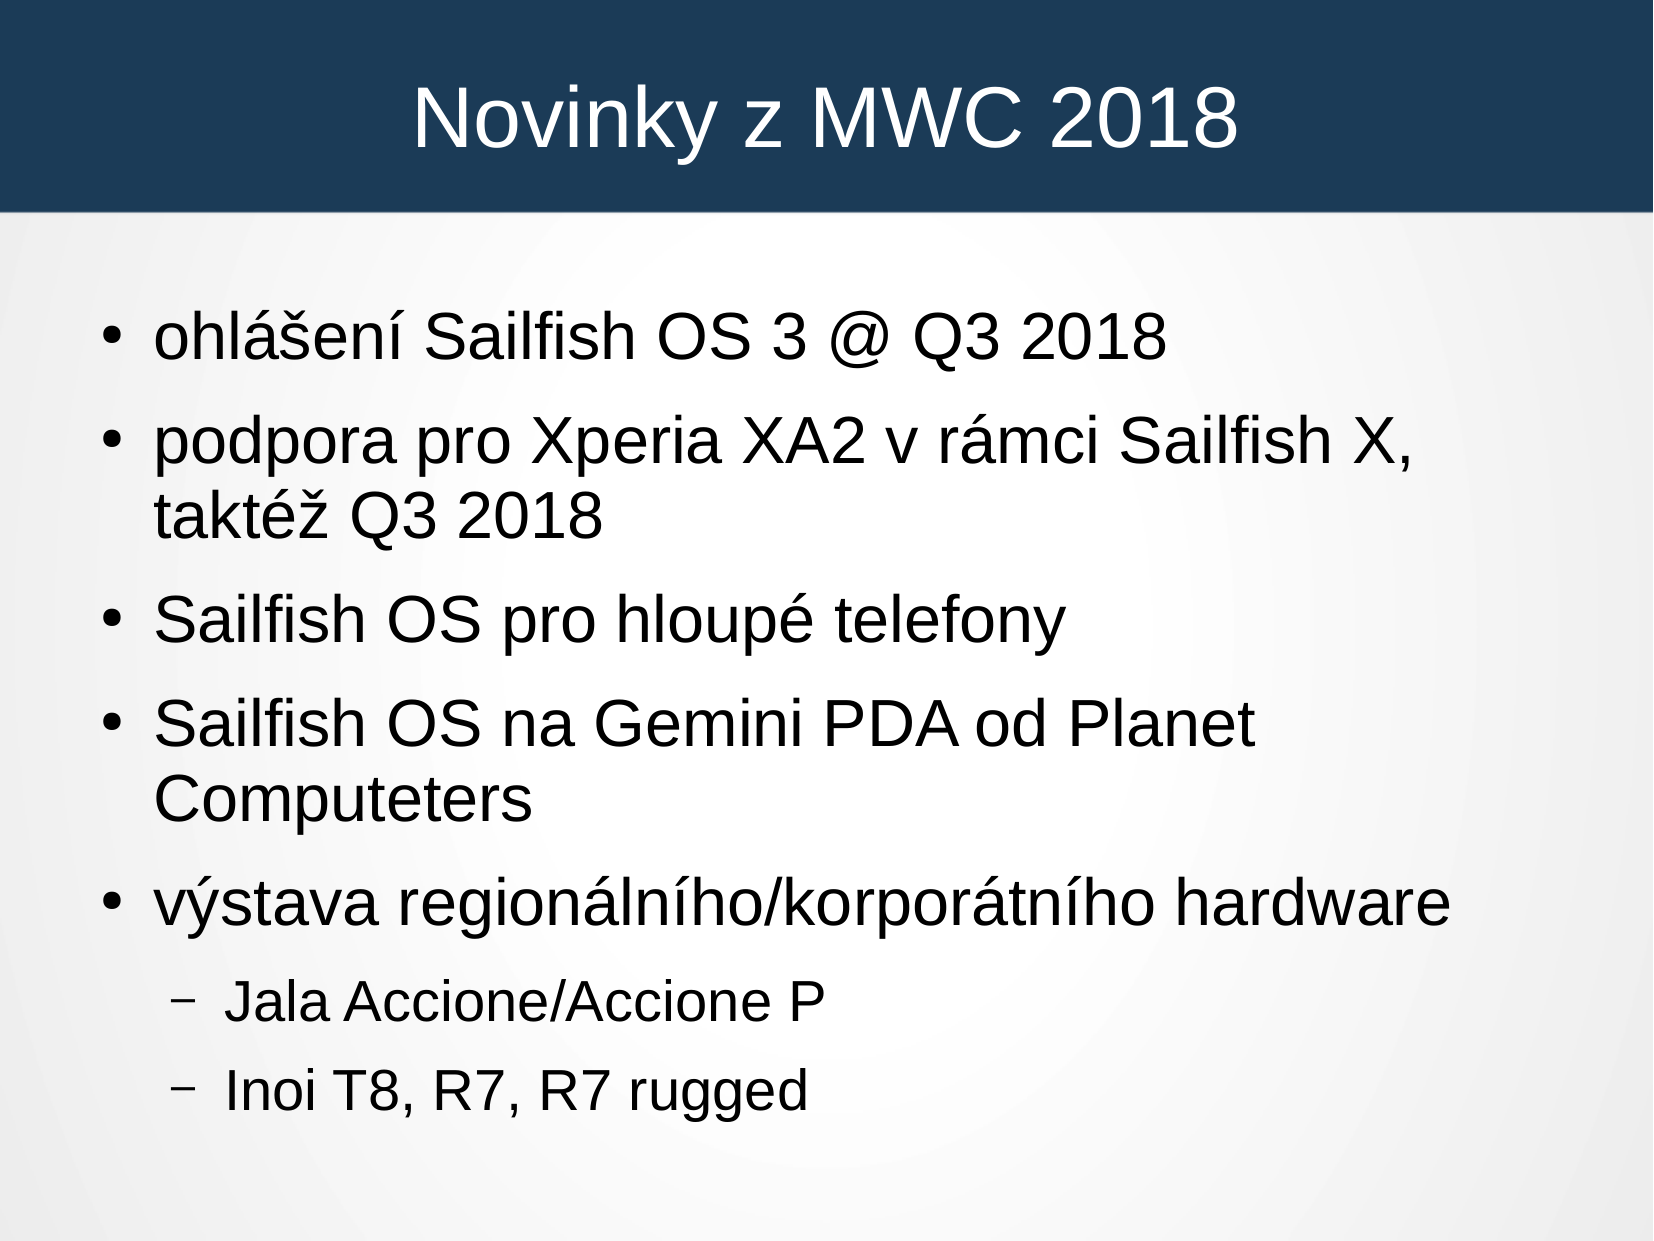

# Novinky z MWC 2018
ohlášení Sailfish OS 3 @ Q3 2018
podpora pro Xperia XA2 v rámci Sailfish X, taktéž Q3 2018
Sailfish OS pro hloupé telefony
Sailfish OS na Gemini PDA od Planet Computeters
výstava regionálního/korporátního hardware
Jala Accione/Accione P
Inoi T8, R7, R7 rugged
8